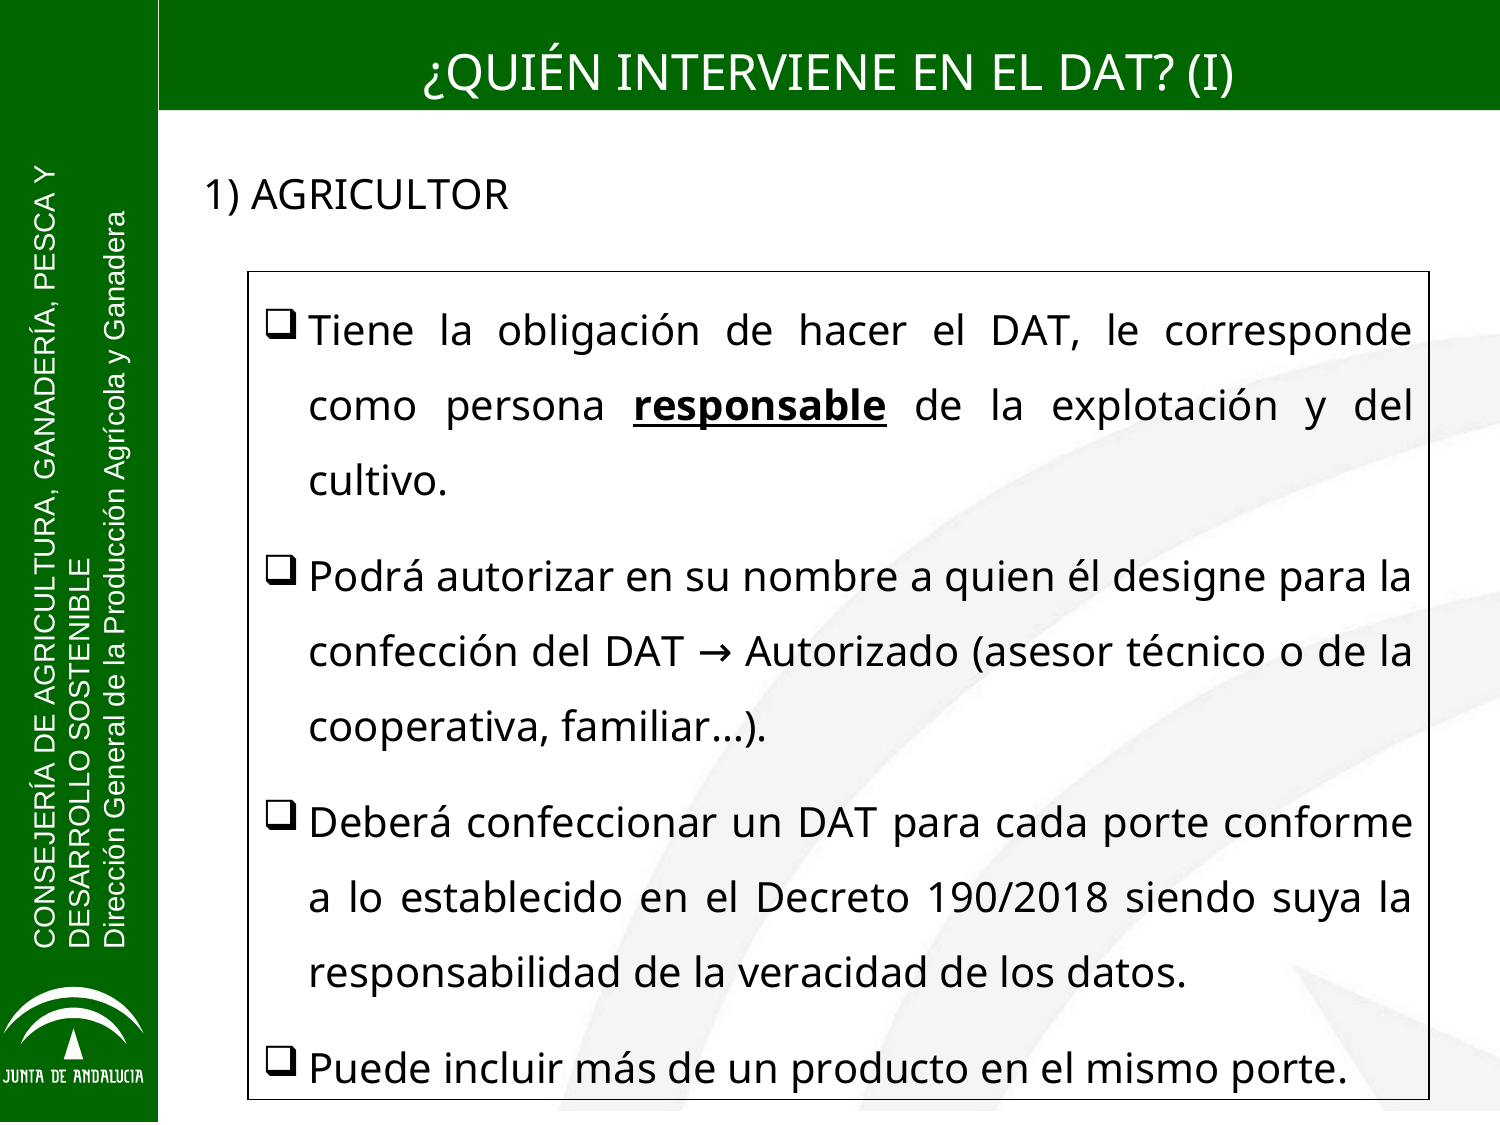

¿QUIÉN INTERVIENE EN EL DAT? (I)
1) AGRICULTOR
Tiene la obligación de hacer el DAT, le corresponde como persona responsable de la explotación y del cultivo.
Podrá autorizar en su nombre a quien él designe para la confección del DAT → Autorizado (asesor técnico o de la cooperativa, familiar…).
Deberá confeccionar un DAT para cada porte conforme a lo establecido en el Decreto 190/2018 siendo suya la responsabilidad de la veracidad de los datos.
Puede incluir más de un producto en el mismo porte.